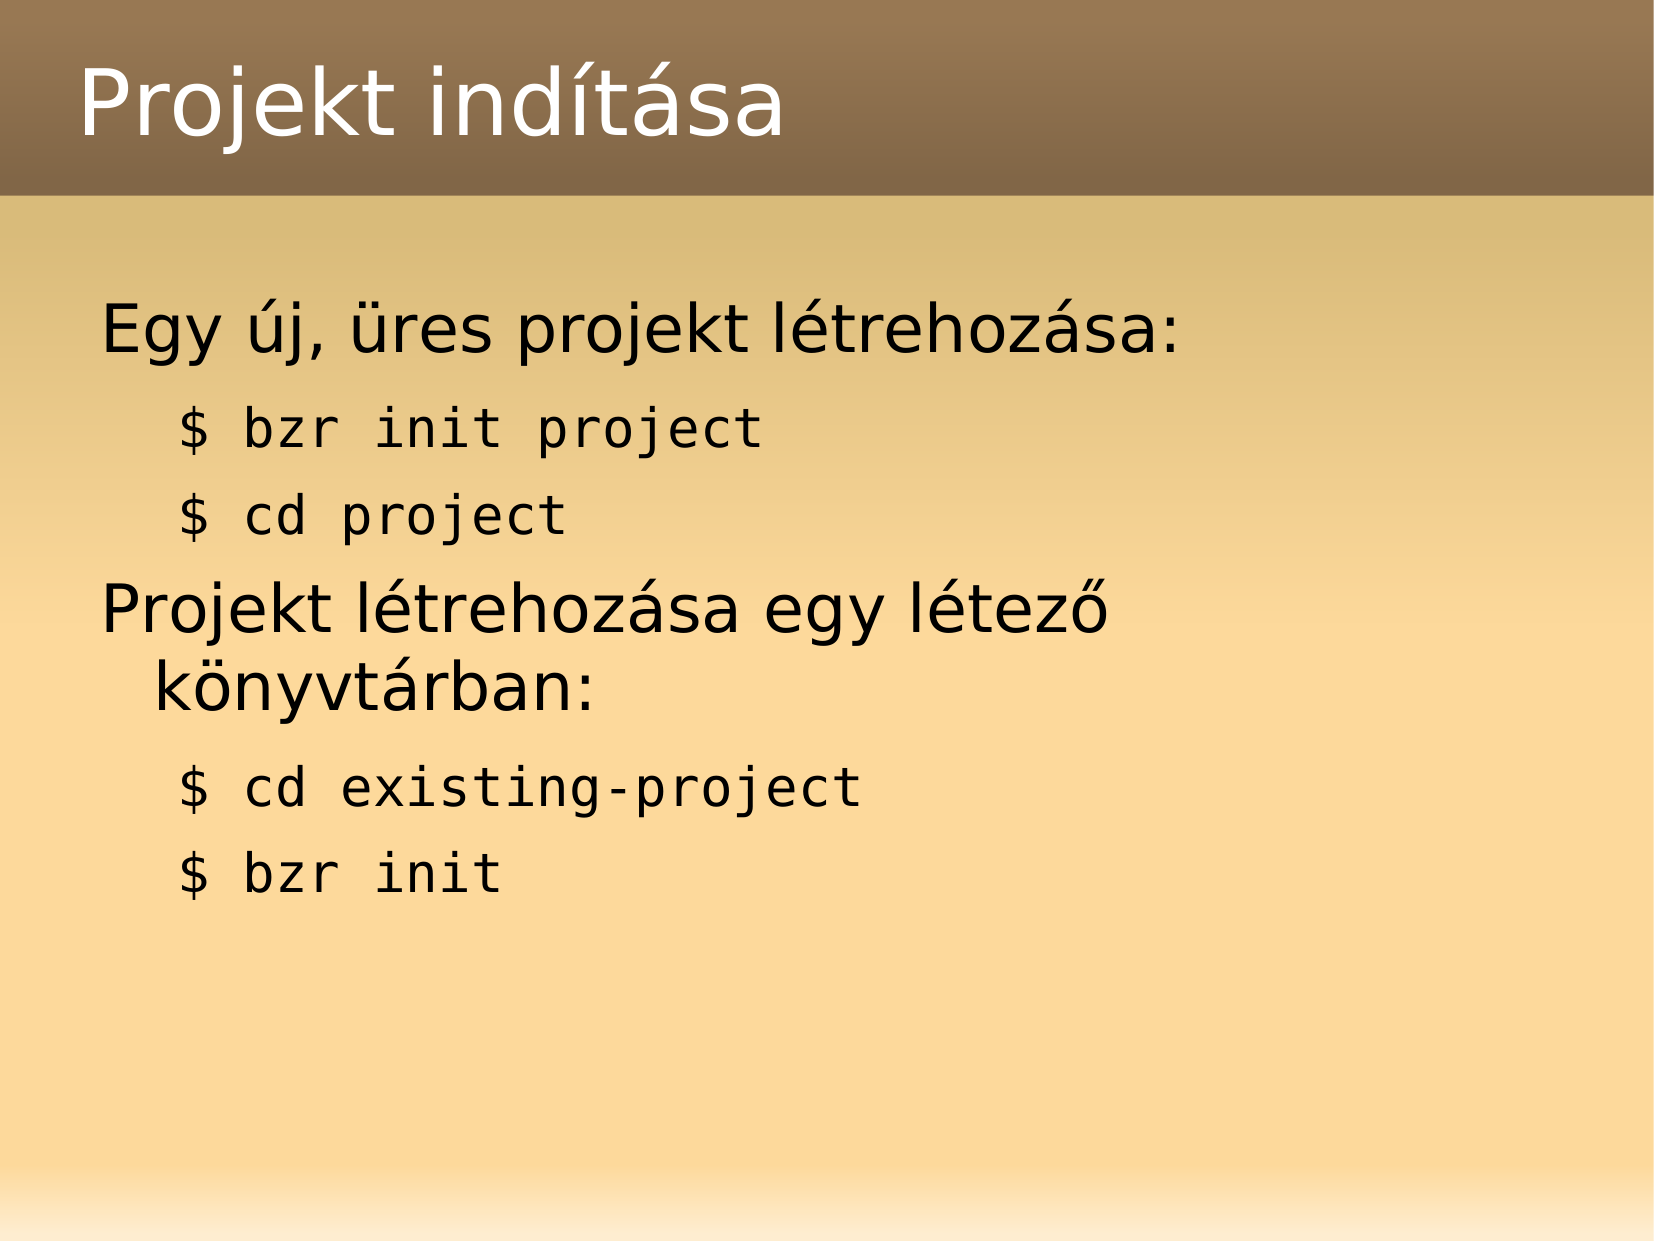

# Projekt indítása
Egy új, üres projekt létrehozása:
$ bzr init project
$ cd project
Projekt létrehozása egy létező könyvtárban:
$ cd existing-project
$ bzr init